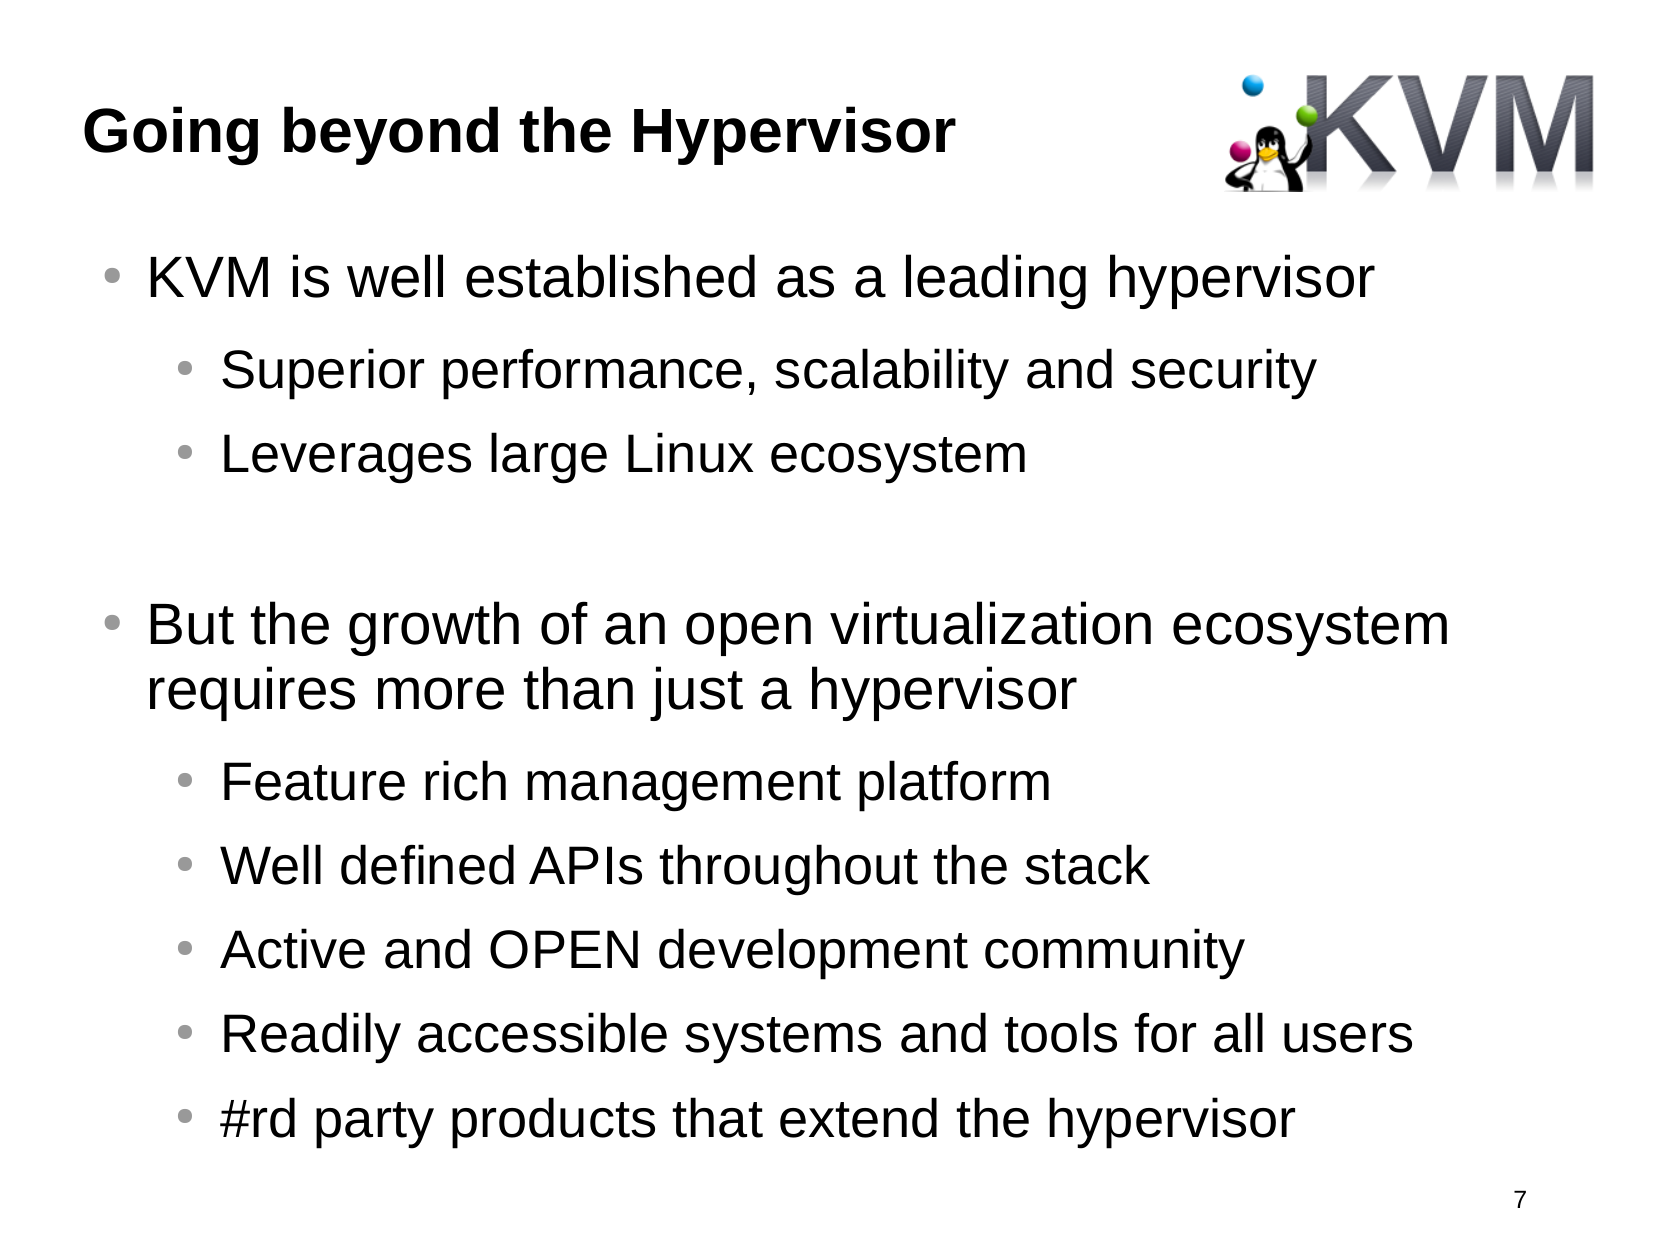

# Going beyond the Hypervisor
KVM is well established as a leading hypervisor
Superior performance, scalability and security
Leverages large Linux ecosystem
But the growth of an open virtualization ecosystem requires more than just a hypervisor
Feature rich management platform
Well defined APIs throughout the stack
Active and OPEN development community
Readily accessible systems and tools for all users
#rd party products that extend the hypervisor